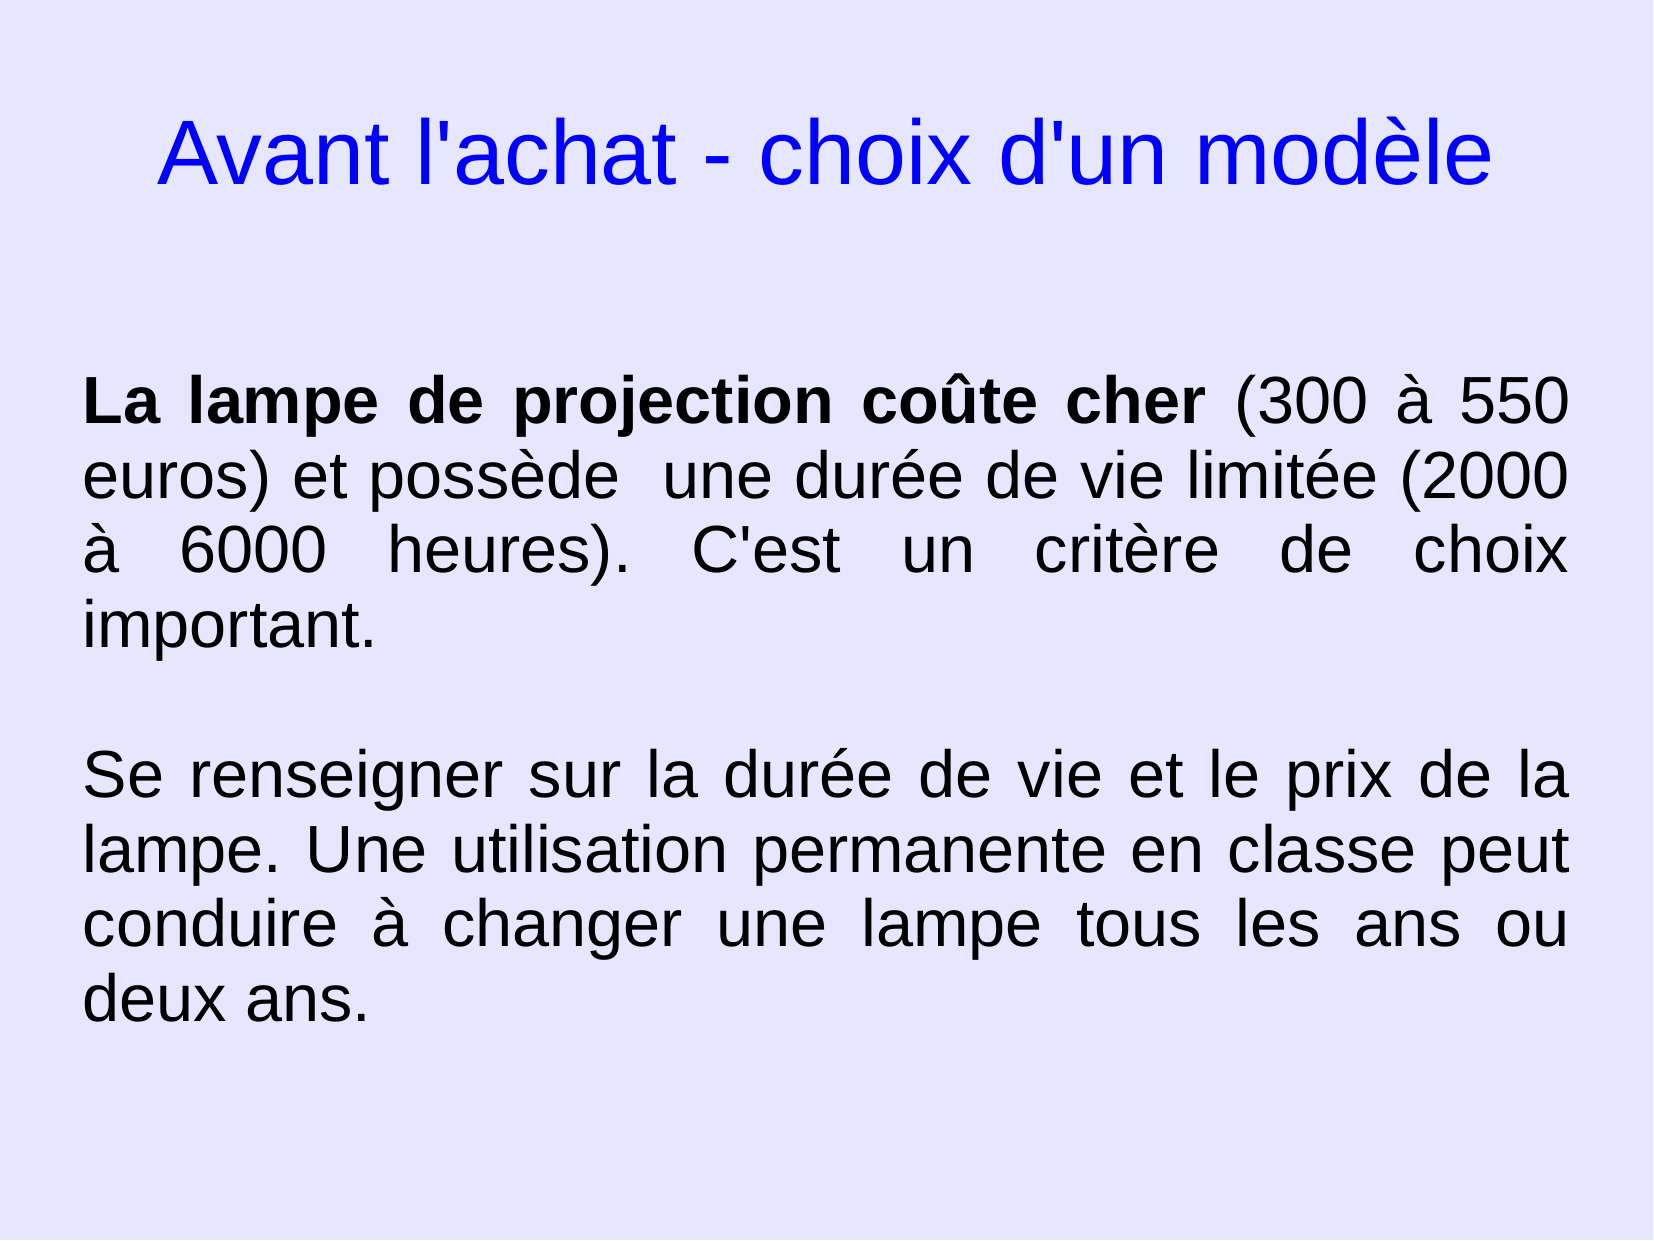

# Avant l'achat - choix d'un modèle
La lampe de projection coûte cher (300 à 550 euros) et possède une durée de vie limitée (2000 à 6000 heures). C'est un critère de choix important.
Se renseigner sur la durée de vie et le prix de la lampe. Une utilisation permanente en classe peut conduire à changer une lampe tous les ans ou deux ans.